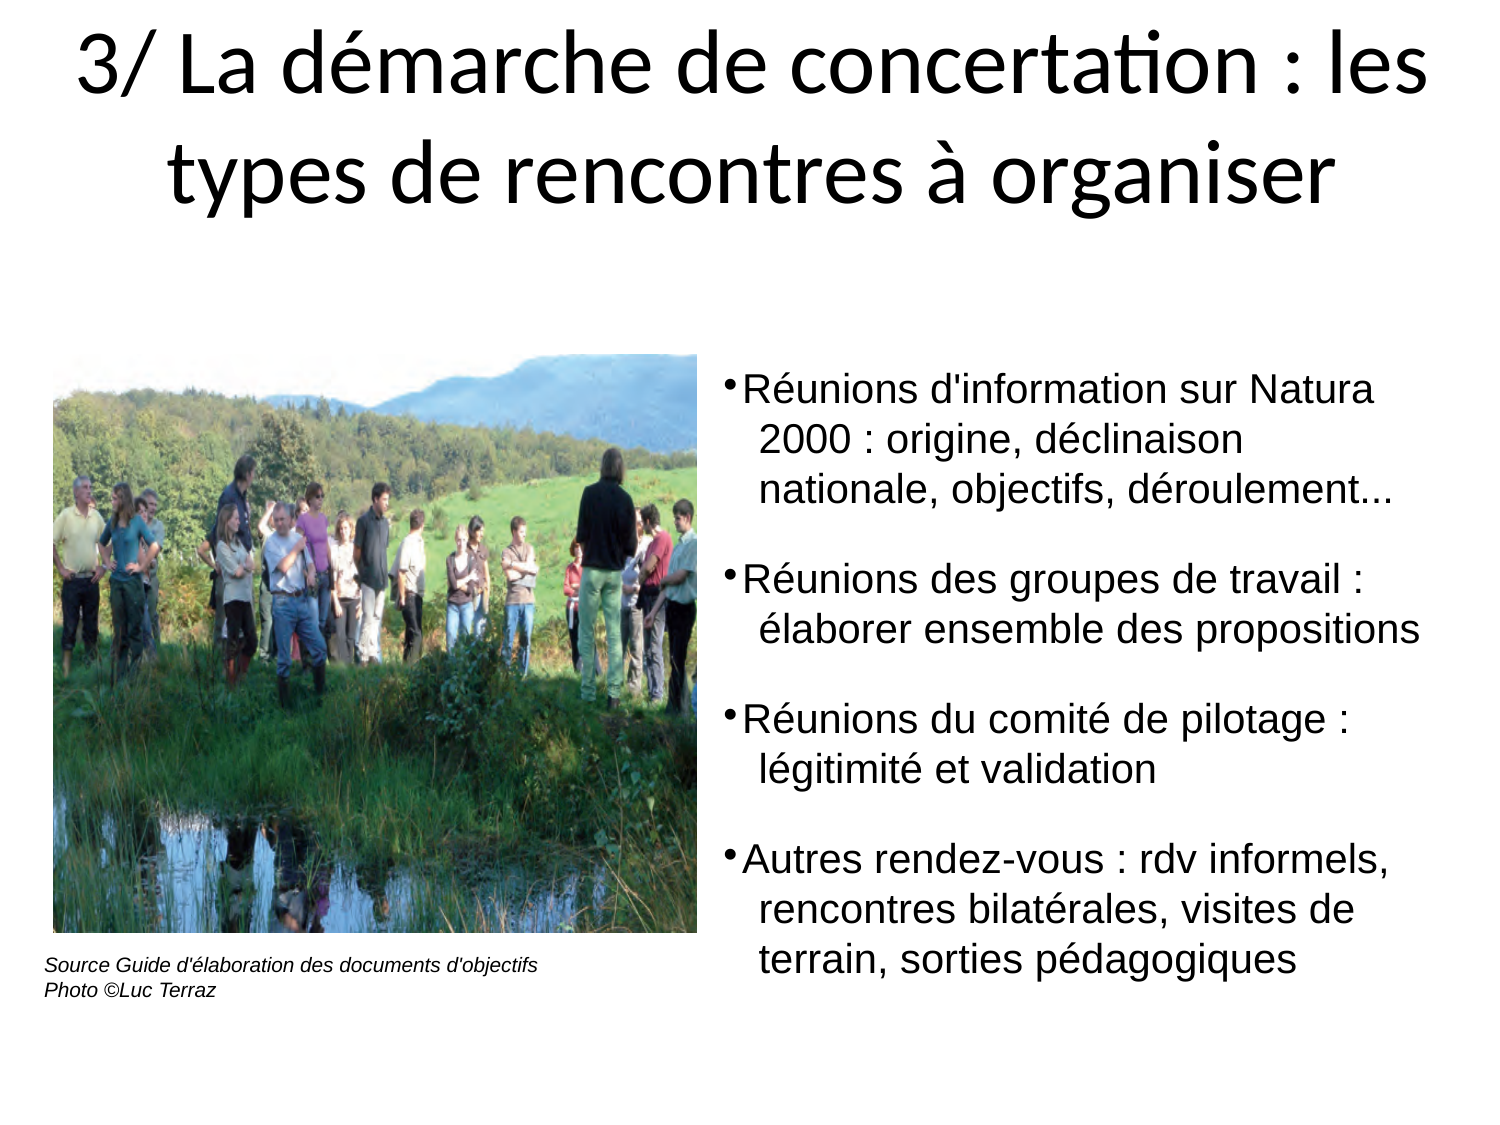

# 3/ La démarche de concertation : les types de rencontres à organiser
Réunions d'information sur Natura 2000 : origine, déclinaison
nationale, objectifs, déroulement...
Réunions des groupes de travail : élaborer ensemble des propositions
Réunions du comité de pilotage : légitimité et validation
Autres rendez-vous : rdv informels, rencontres bilatérales, visites de terrain, sorties pédagogiques
Source Guide d'élaboration des documents d'objectifs
Photo ©Luc Terraz